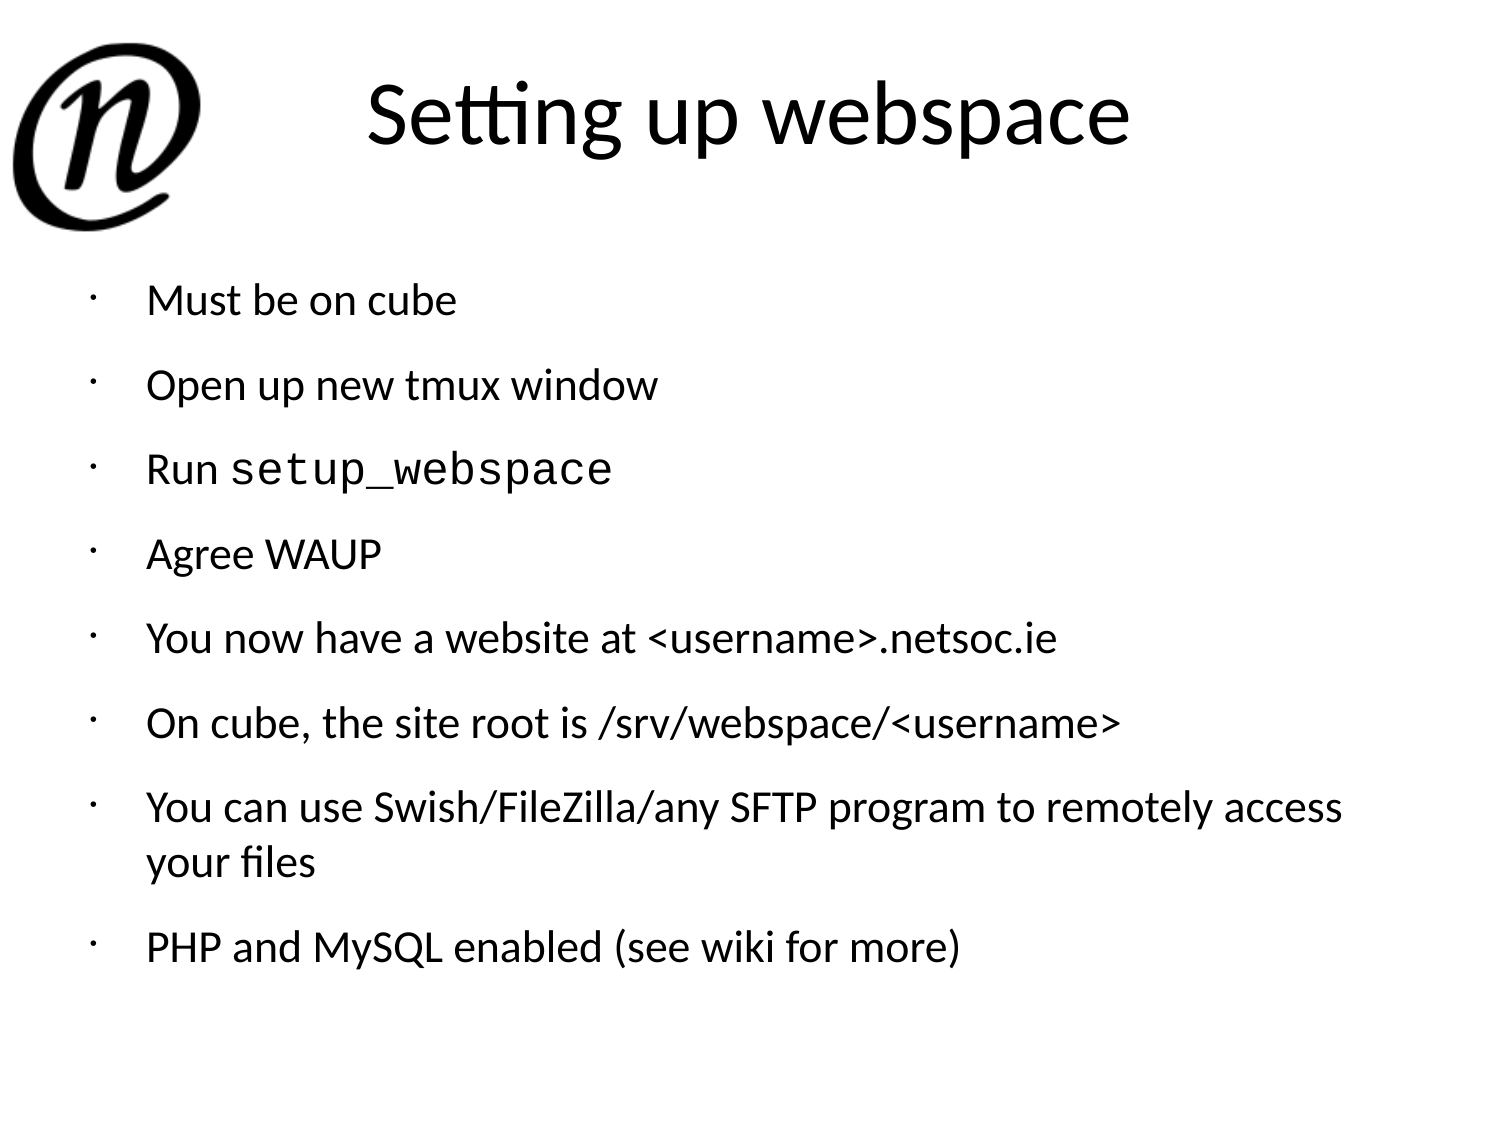

# Setting up webspace
Must be on cube
Open up new tmux window
Run setup_webspace
Agree WAUP
You now have a website at <username>.netsoc.ie
On cube, the site root is /srv/webspace/<username>
You can use Swish/FileZilla/any SFTP program to remotely access your files
PHP and MySQL enabled (see wiki for more)